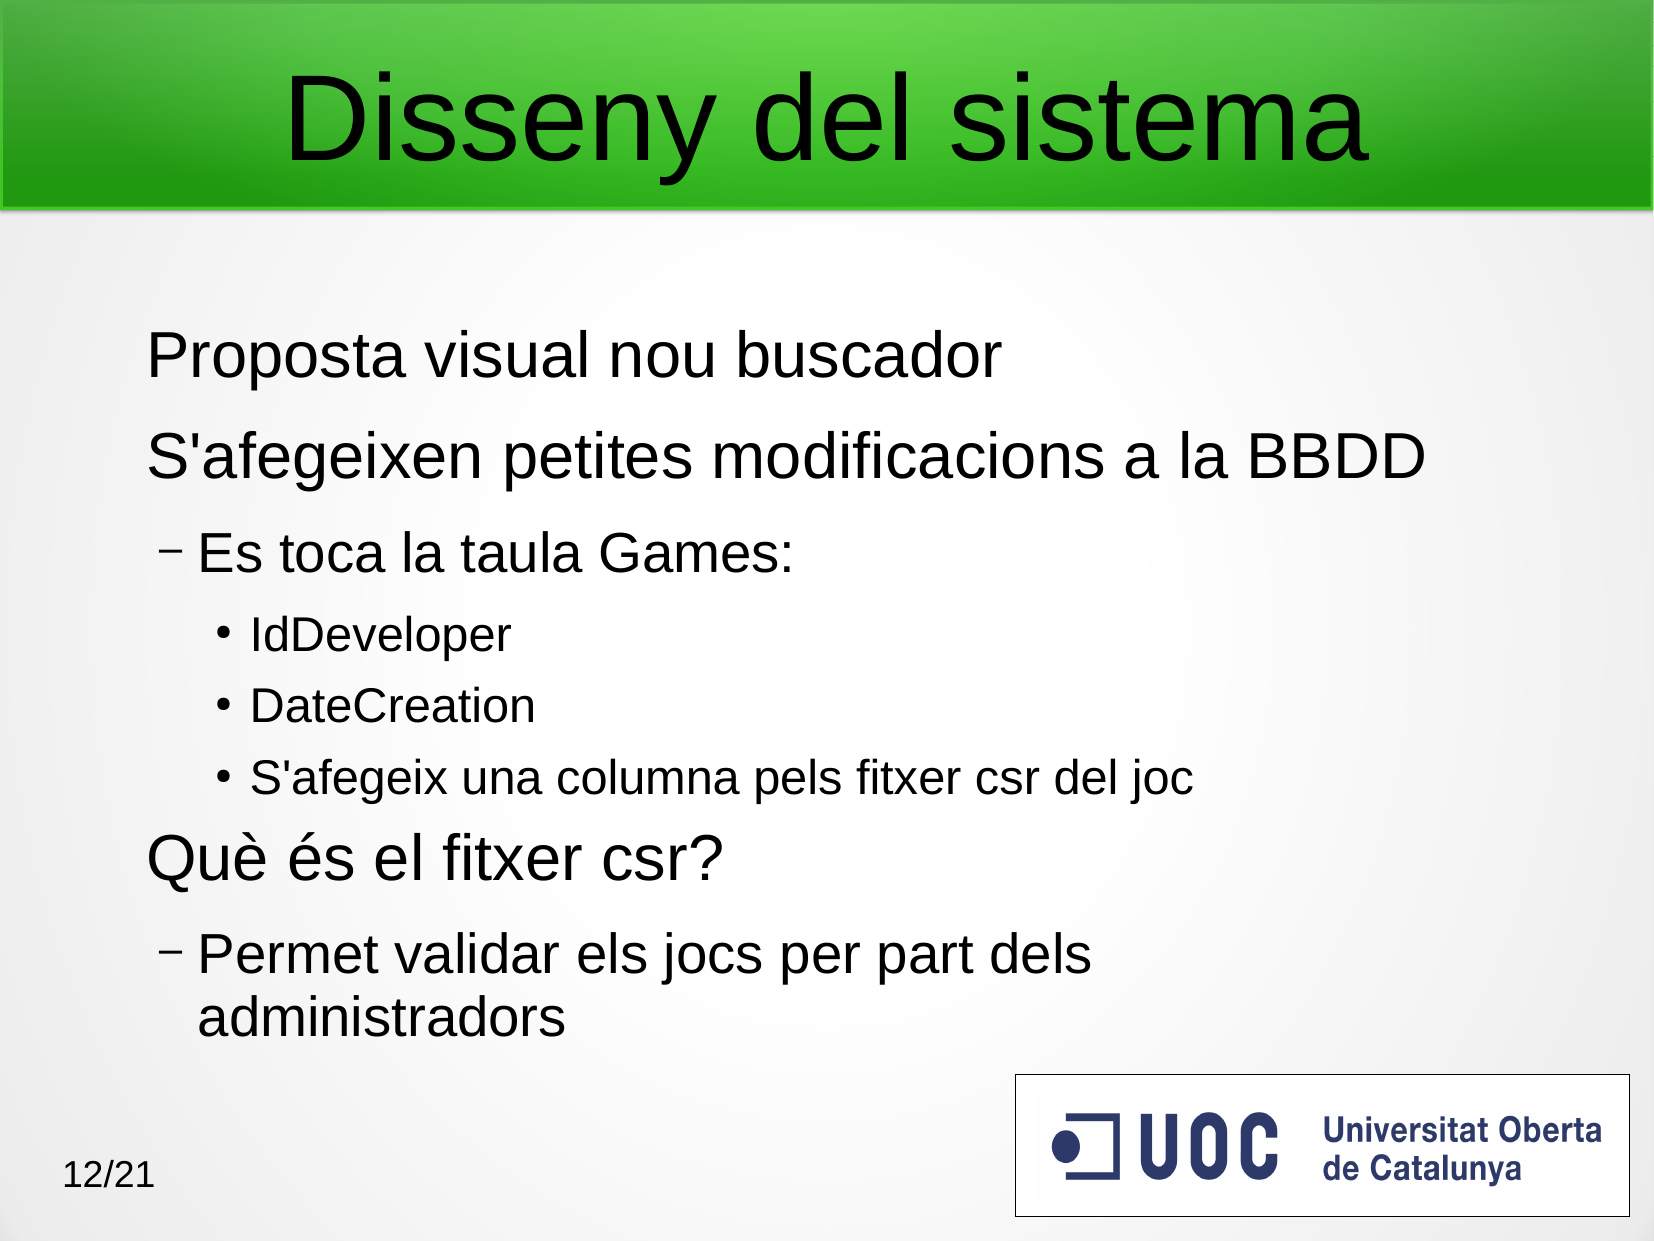

# Disseny del sistema
Proposta visual nou buscador
S'afegeixen petites modificacions a la BBDD
Es toca la taula Games:
IdDeveloper
DateCreation
S'afegeix una columna pels fitxer csr del joc
Què és el fitxer csr?
Permet validar els jocs per part dels administradors